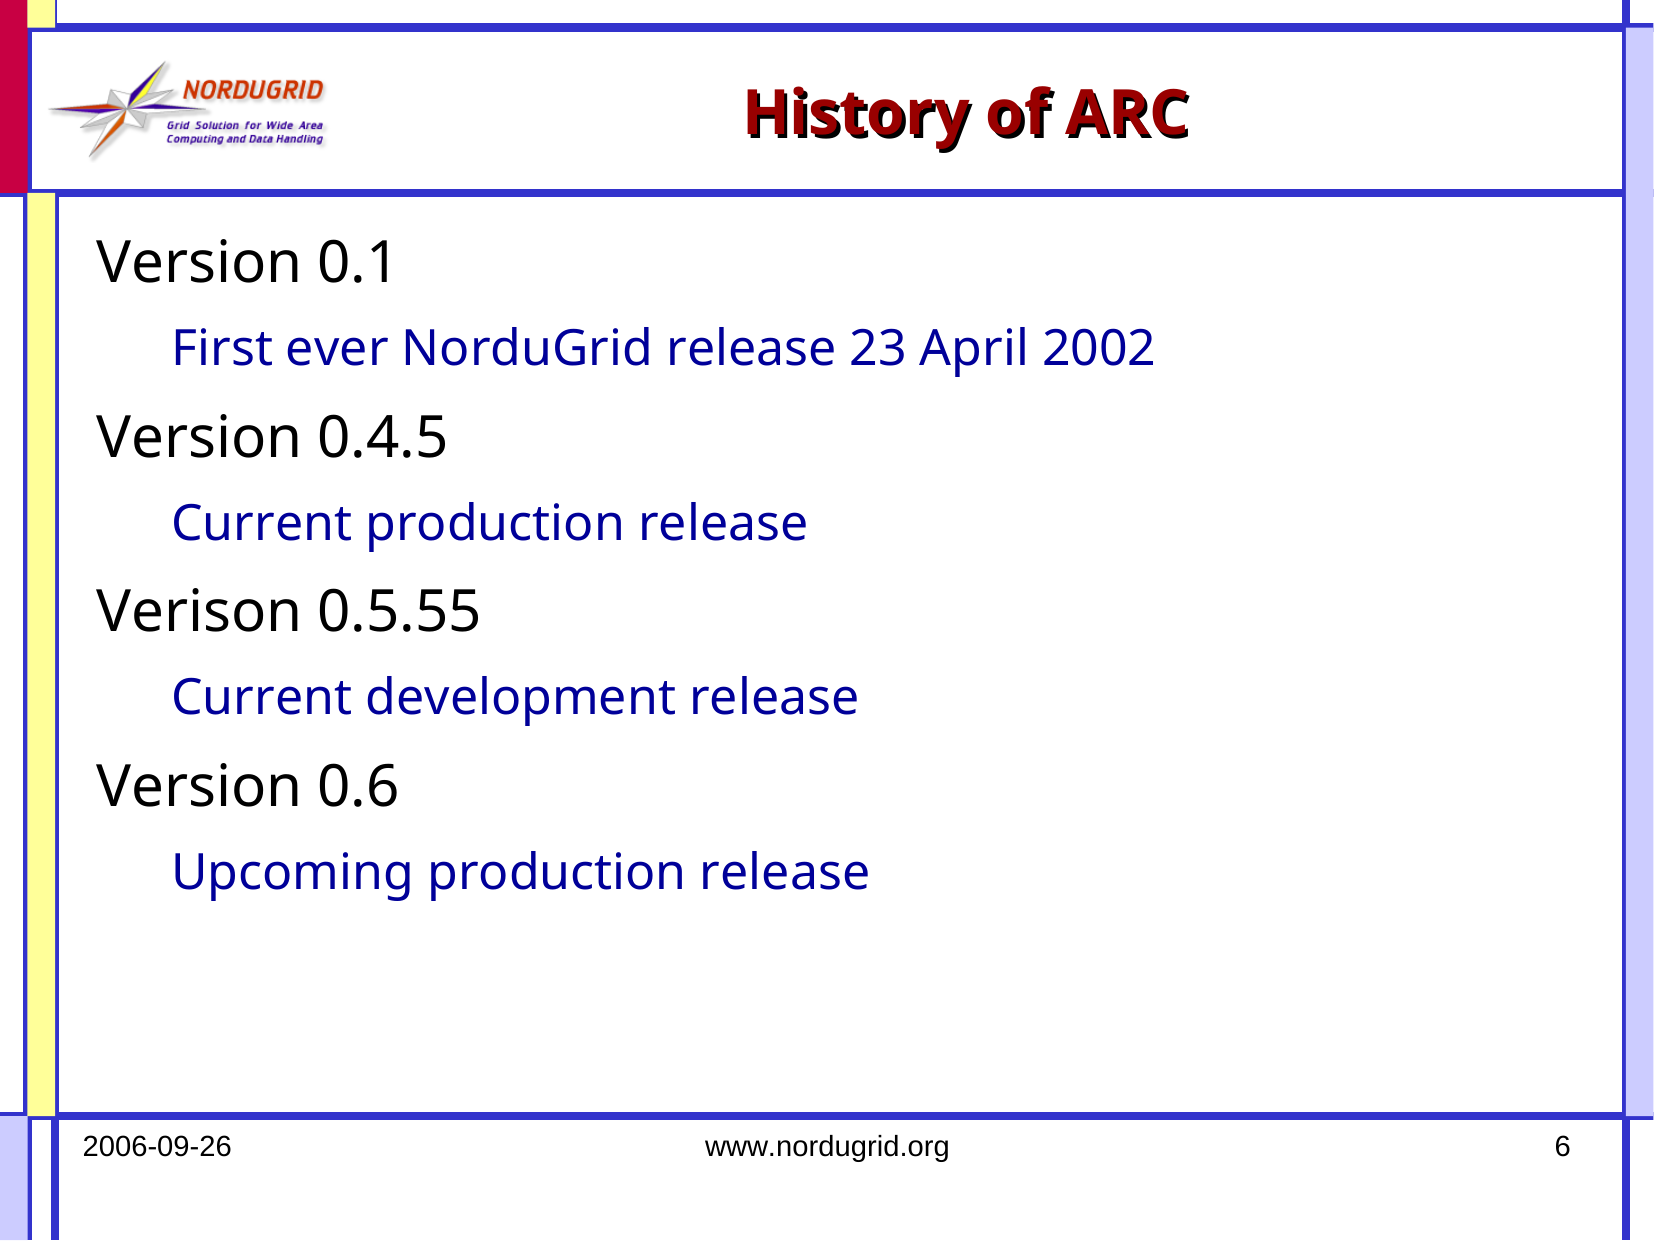

# History of ARC
Version 0.1
First ever NorduGrid release 23 April 2002
Version 0.4.5
Current production release
Verison 0.5.55
Current development release
Version 0.6
Upcoming production release
2006-09-26
www.nordugrid.org
6